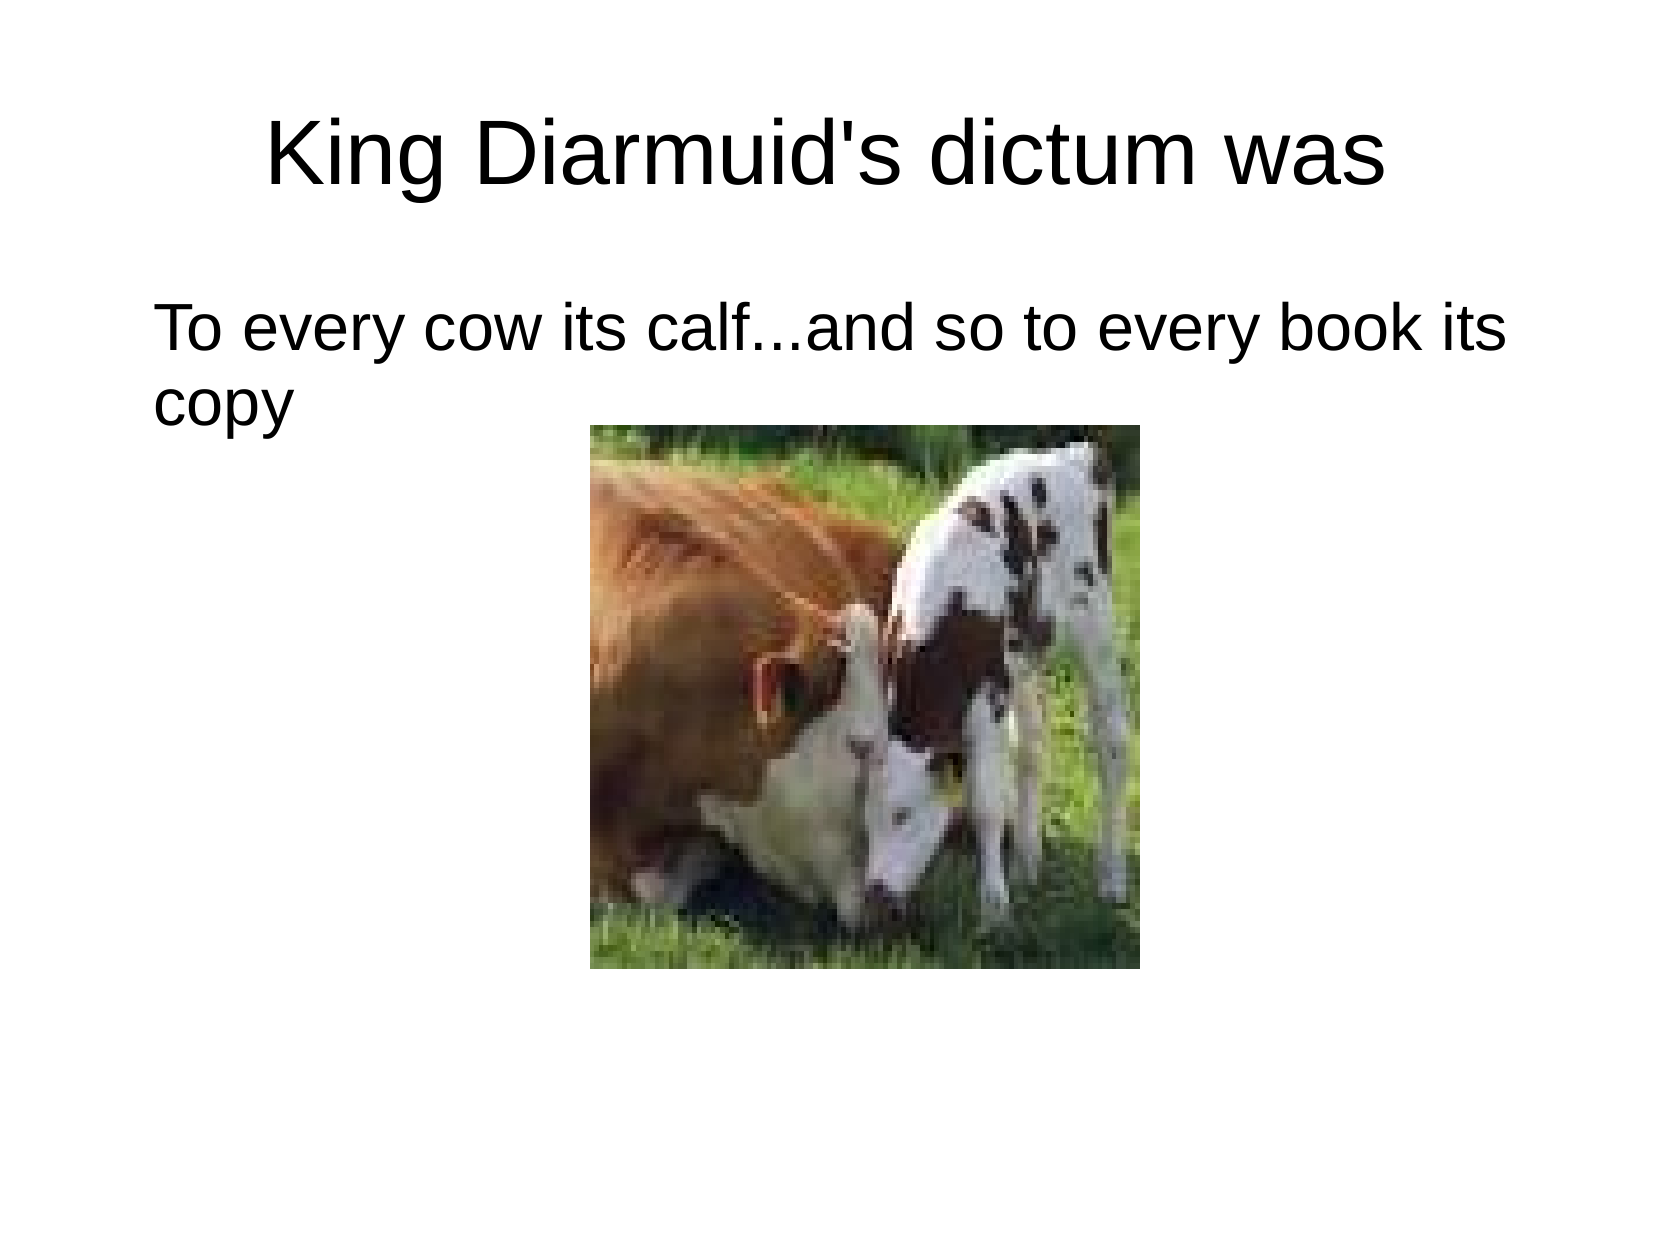

# King Diarmuid's dictum was
To every cow its calf...and so to every book its copy